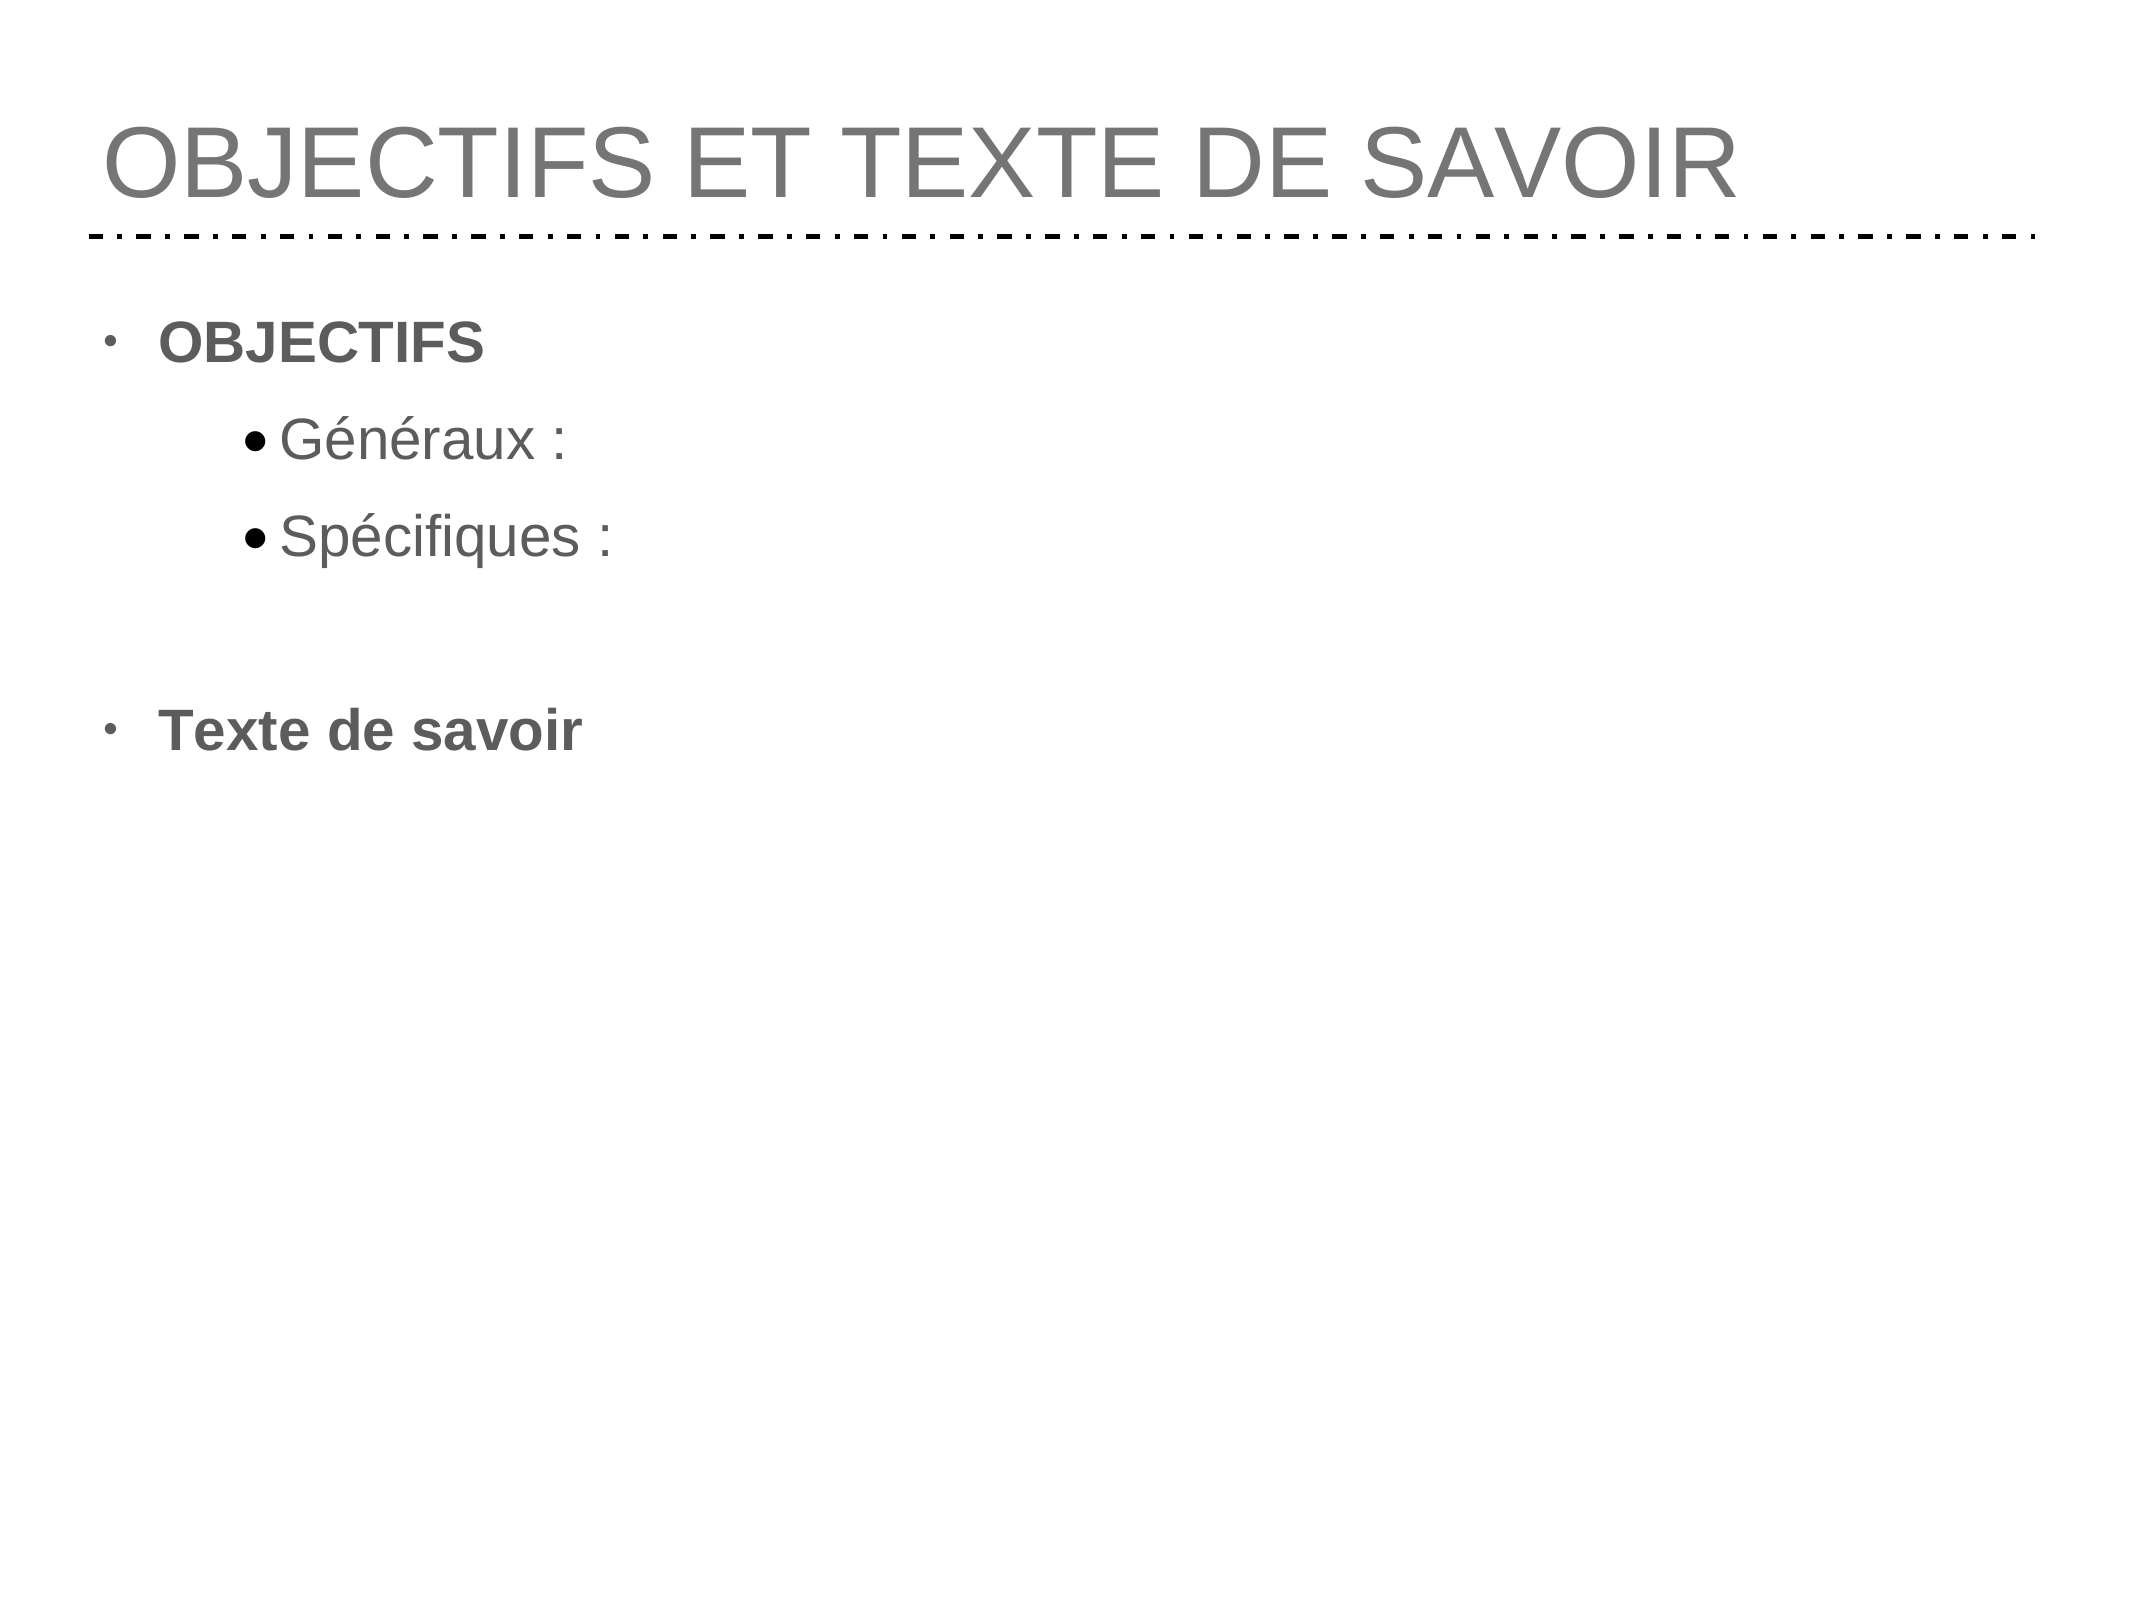

OBJECTIFS ET TEXTE DE SAVOIR
OBJECTIFS
Généraux :
Spécifiques :
Texte de savoir